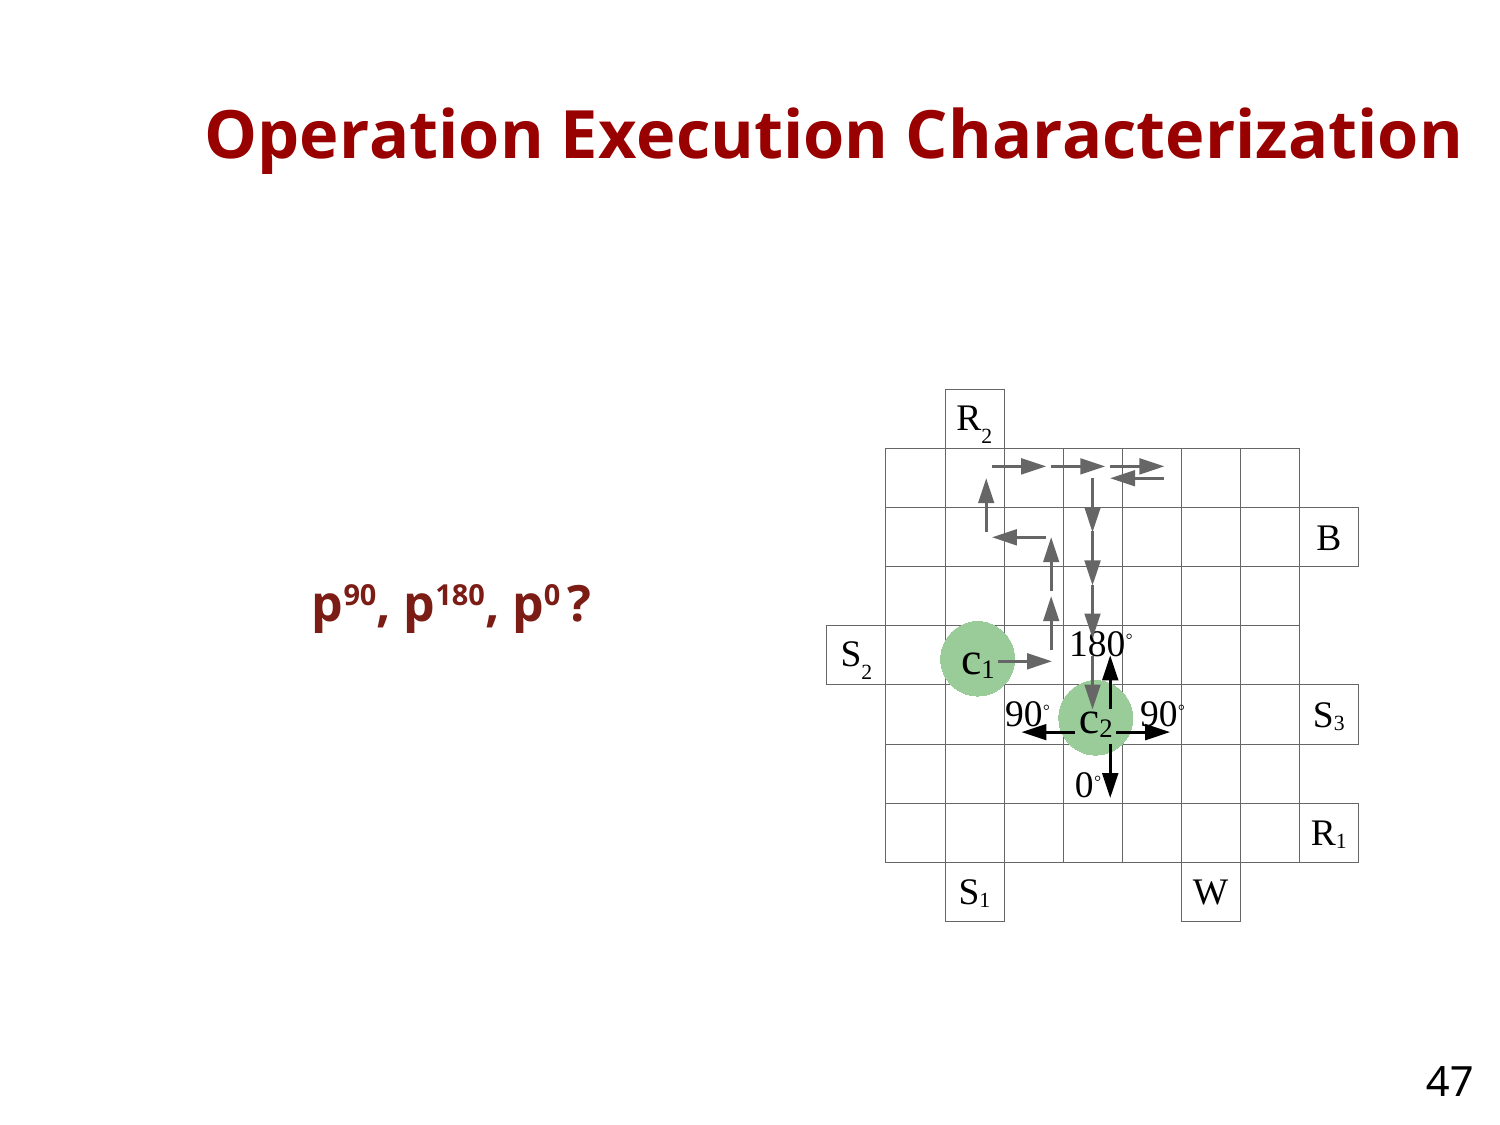

# Operation Execution Characterization
R2
B
S2
S3
R1
S1
W
180◦
c2
90◦
90◦
0◦
c1
p90, p180, p0 ?